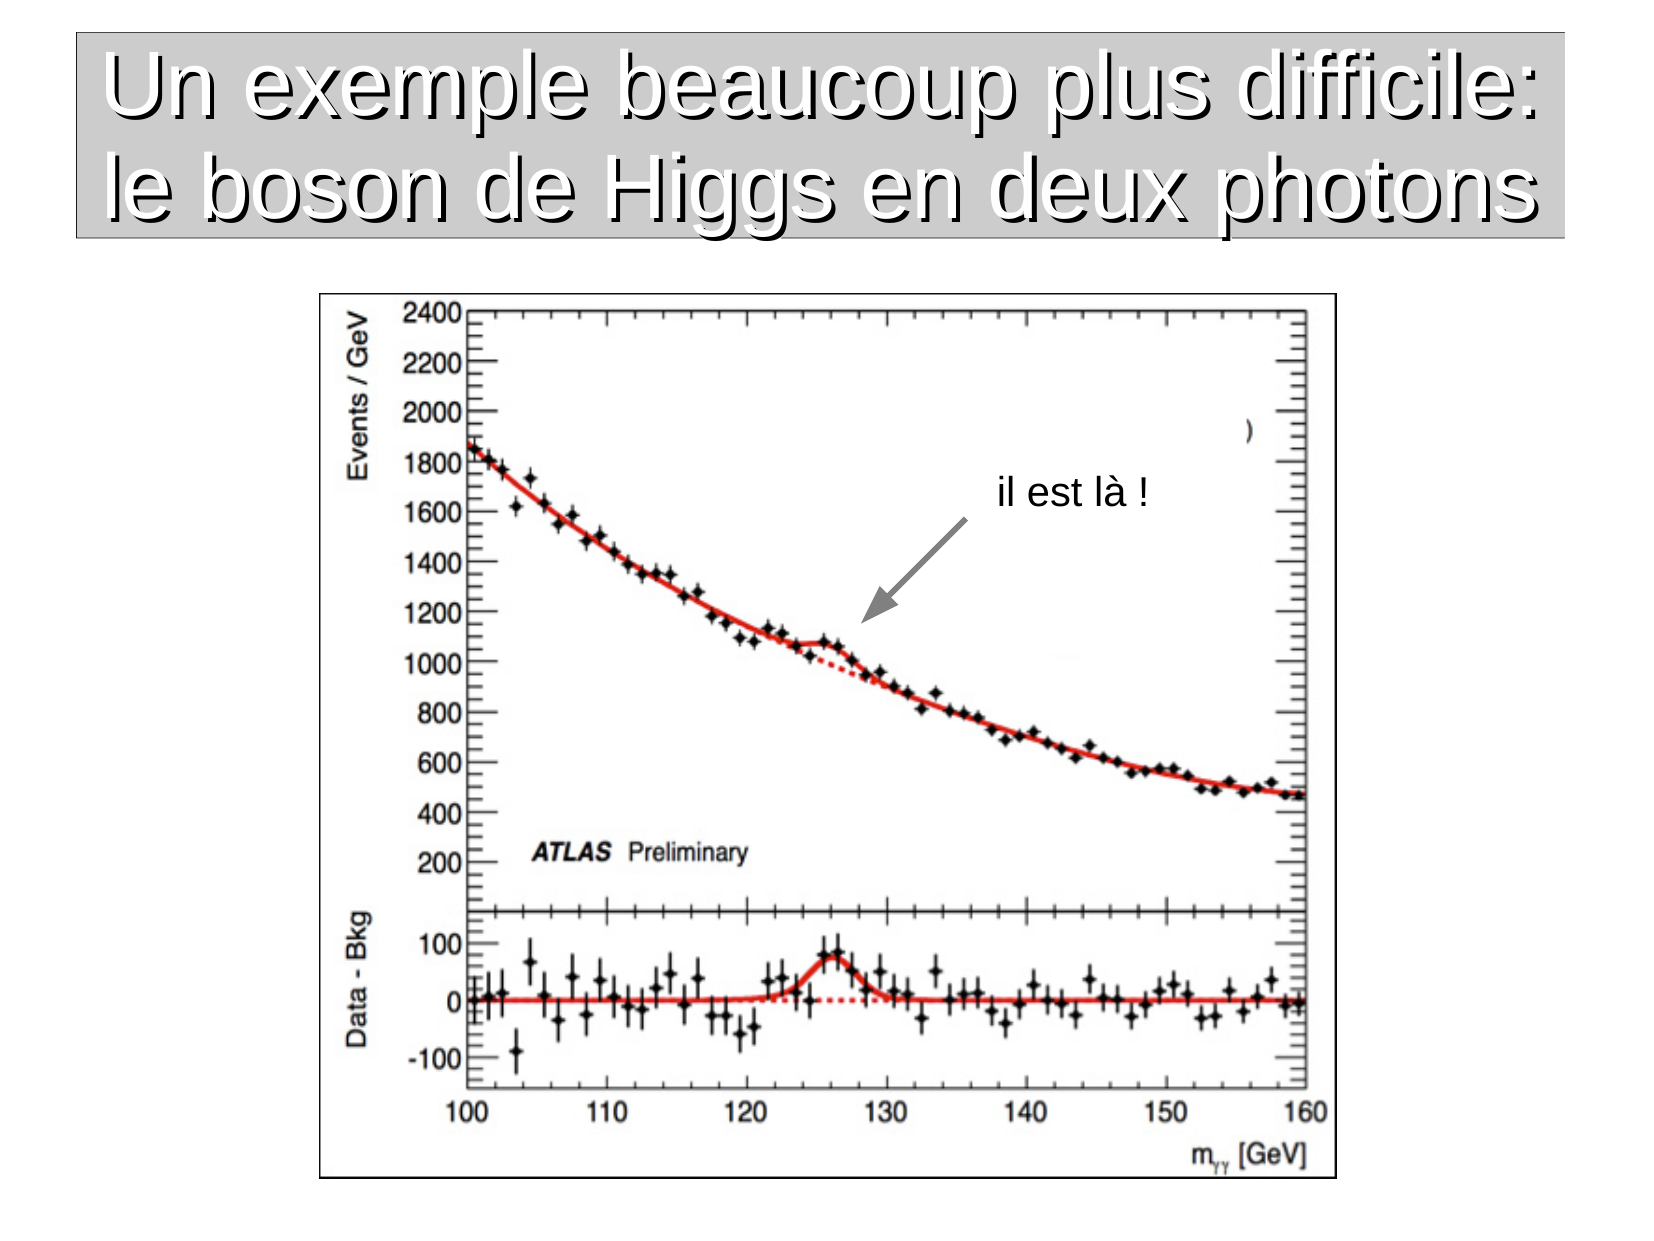

# Un exemple beaucoup plus difficile: le boson de Higgs en deux photons
 il est là !